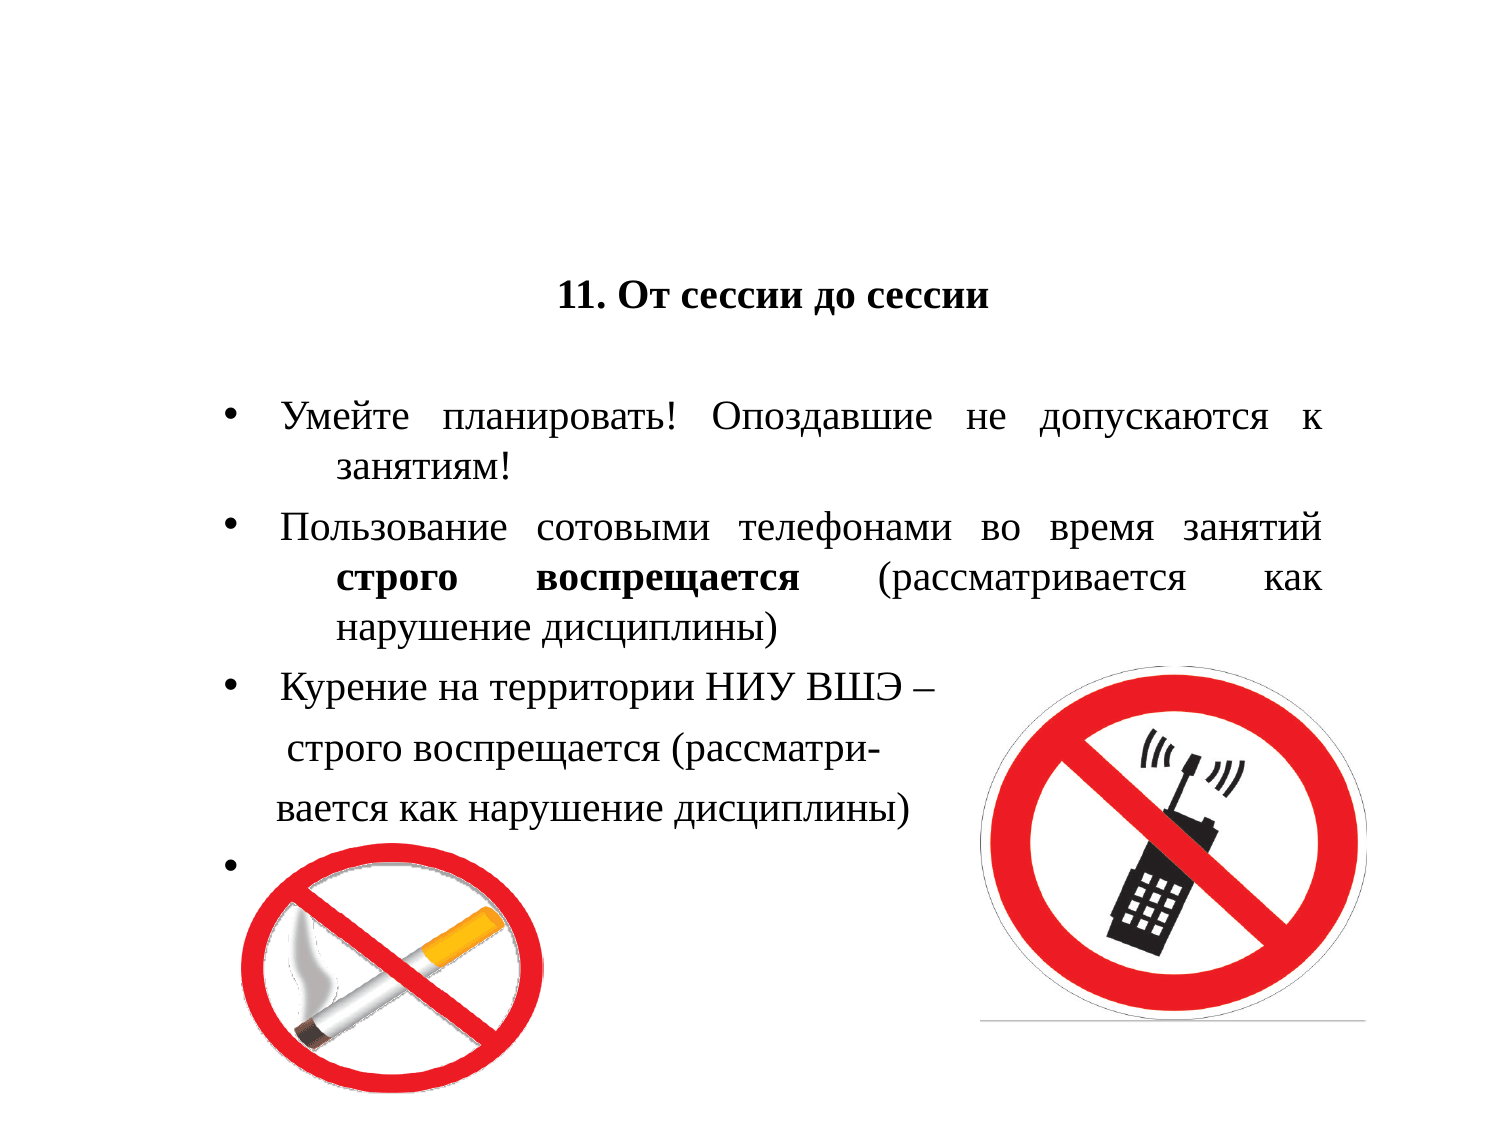

# Особенности обучения
11. От сессии до сессии
Умейте планировать! Опоздавшие не допускаются к занятиям!
Пользование сотовыми телефонами во время занятий строго воспрещается (рассматривается как нарушение дисциплины)
Курение на территории НИУ ВШЭ –
 строго воспрещается (рассматри-
 вается как нарушение дисциплины)